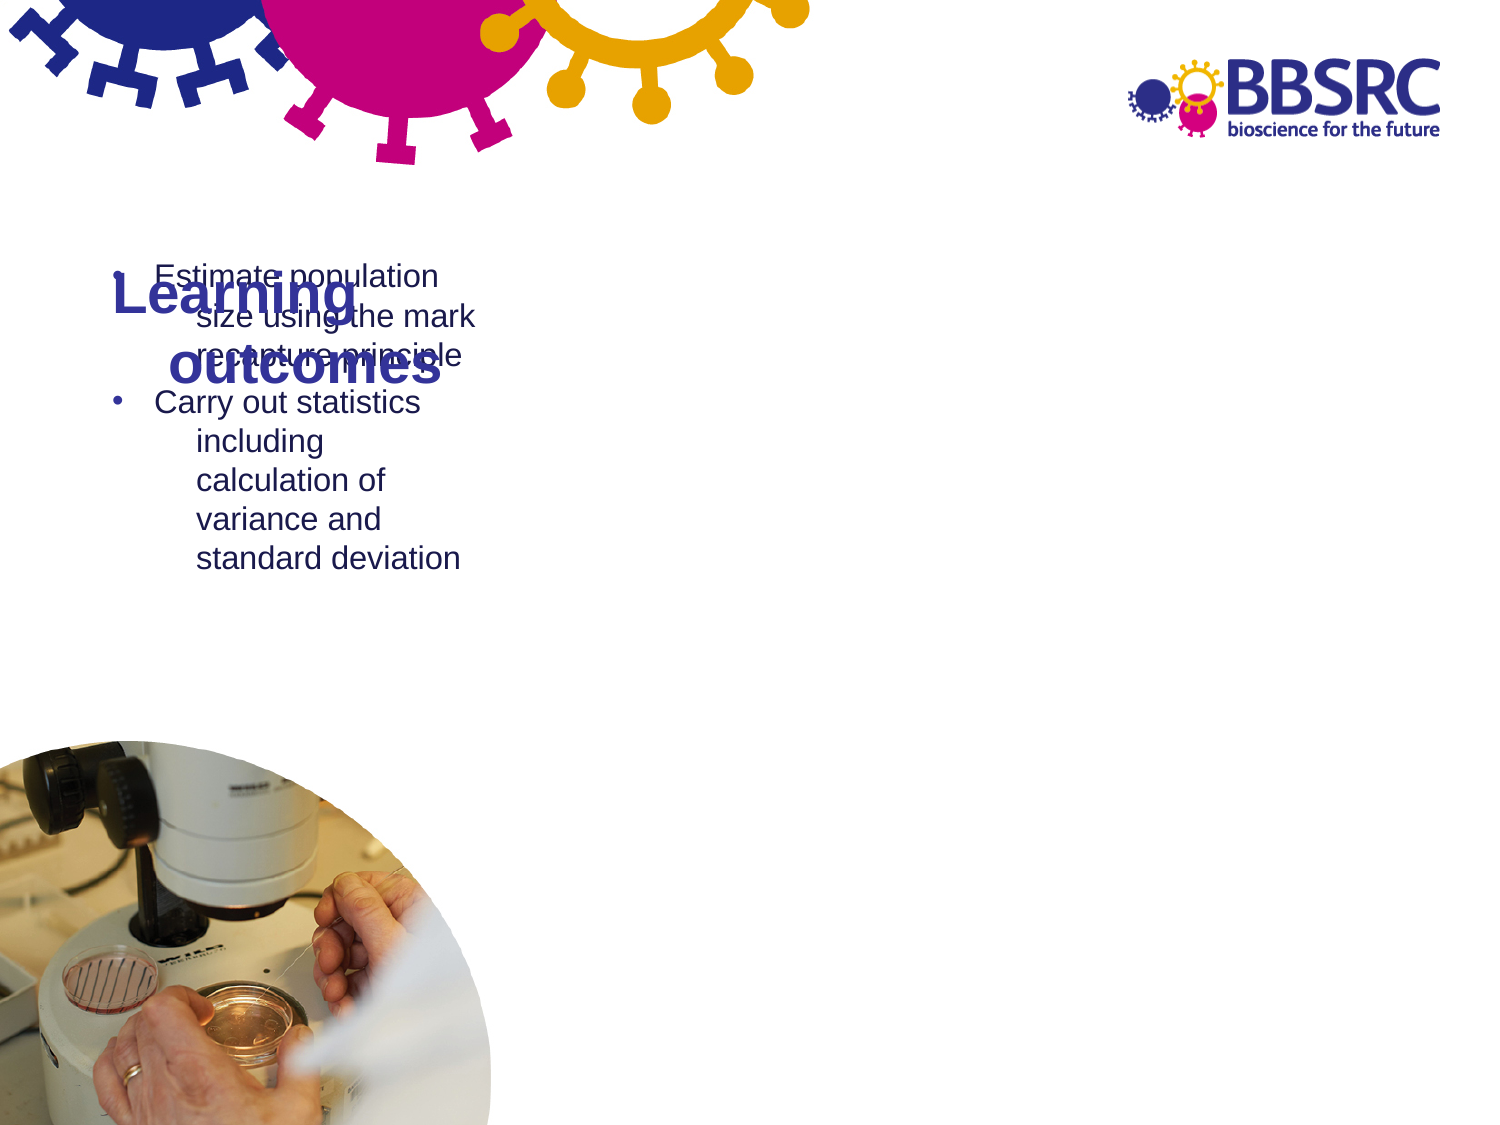

# Estimate population size using the mark recapture principle
Carry out statistics including calculation of variance and standard deviation
Learning outcomes